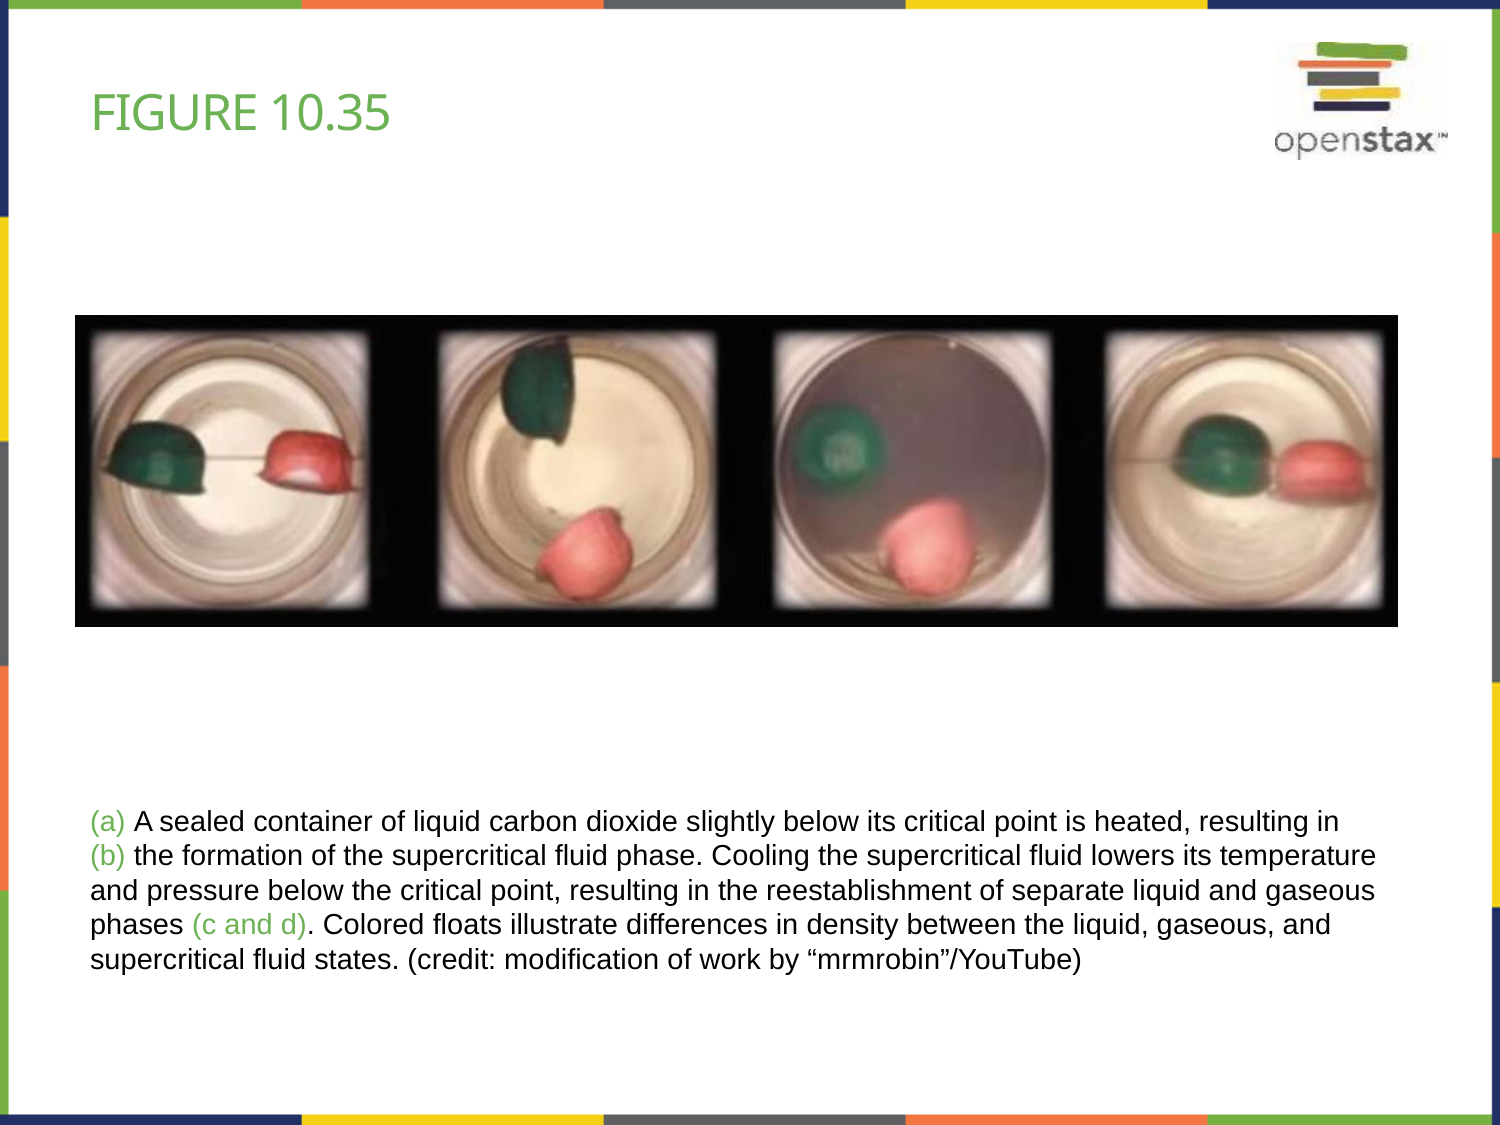

# Figure 10.35
(a) A sealed container of liquid carbon dioxide slightly below its critical point is heated, resulting in (b) the formation of the supercritical fluid phase. Cooling the supercritical fluid lowers its temperature and pressure below the critical point, resulting in the reestablishment of separate liquid and gaseous phases (c and d). Colored floats illustrate differences in density between the liquid, gaseous, and supercritical fluid states. (credit: modification of work by “mrmrobin”/YouTube)